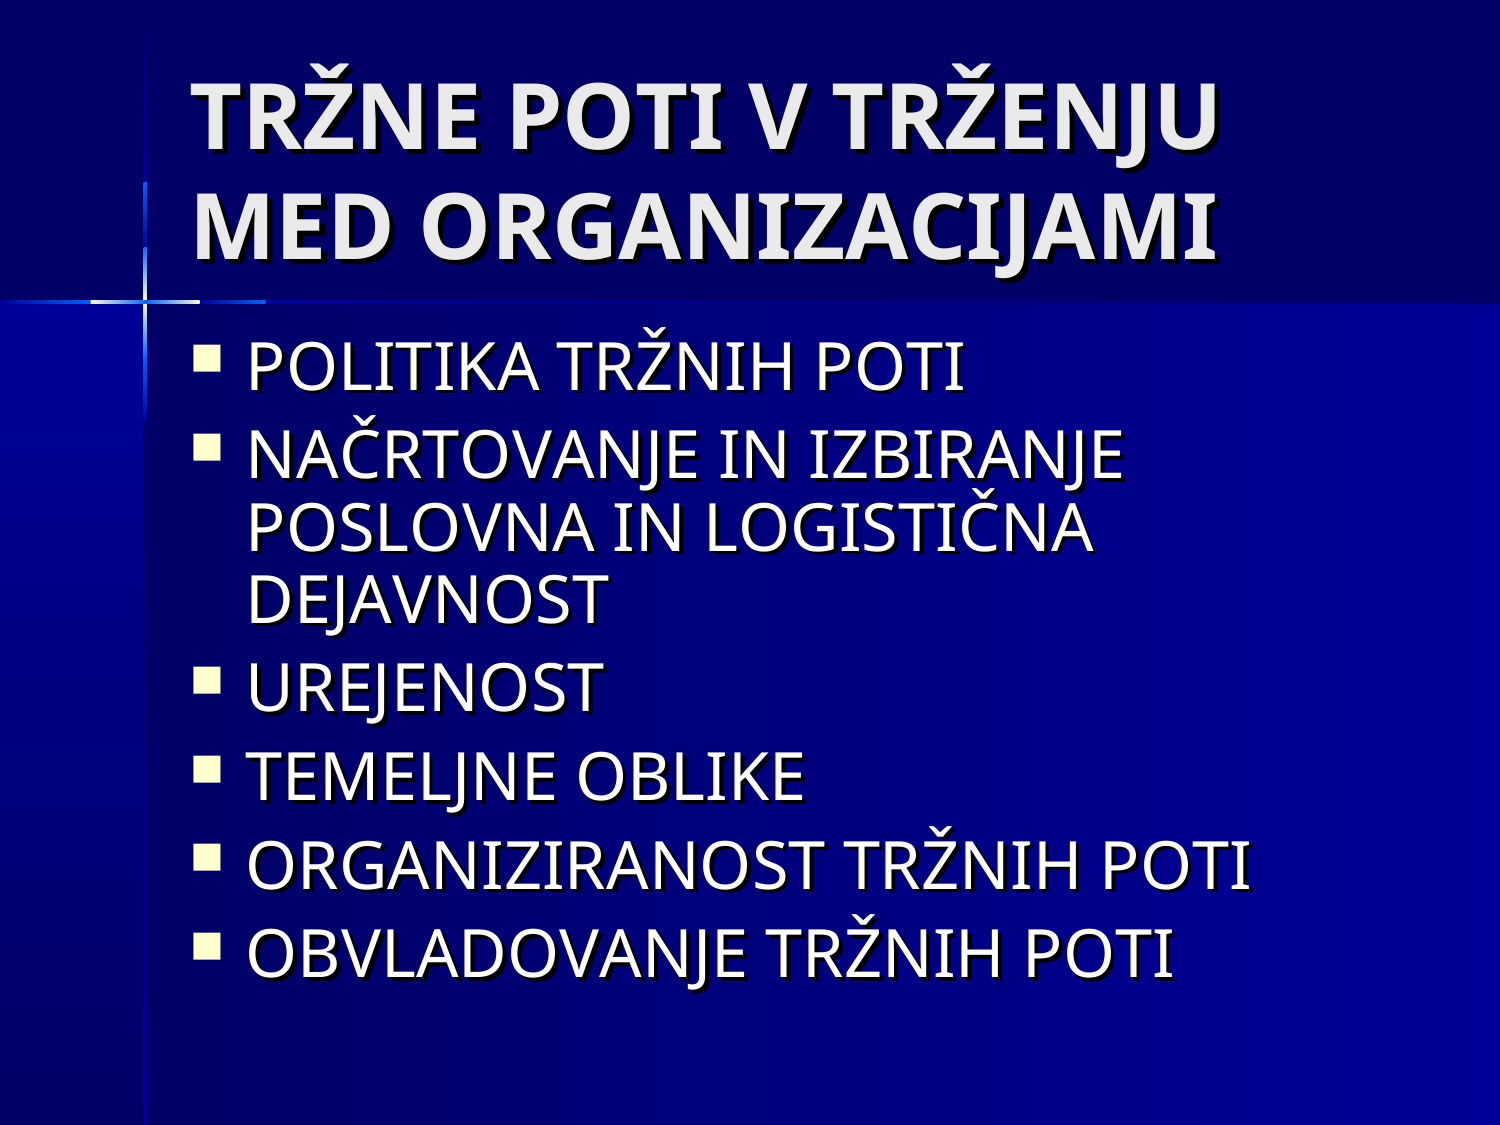

# TRŽNE POTI V TRŽENJU MED ORGANIZACIJAMI
POLITIKA TRŽNIH POTI
NAČRTOVANJE IN IZBIRANJE POSLOVNA IN LOGISTIČNA DEJAVNOST
UREJENOST
TEMELJNE OBLIKE
ORGANIZIRANOST TRŽNIH POTI
OBVLADOVANJE TRŽNIH POTI